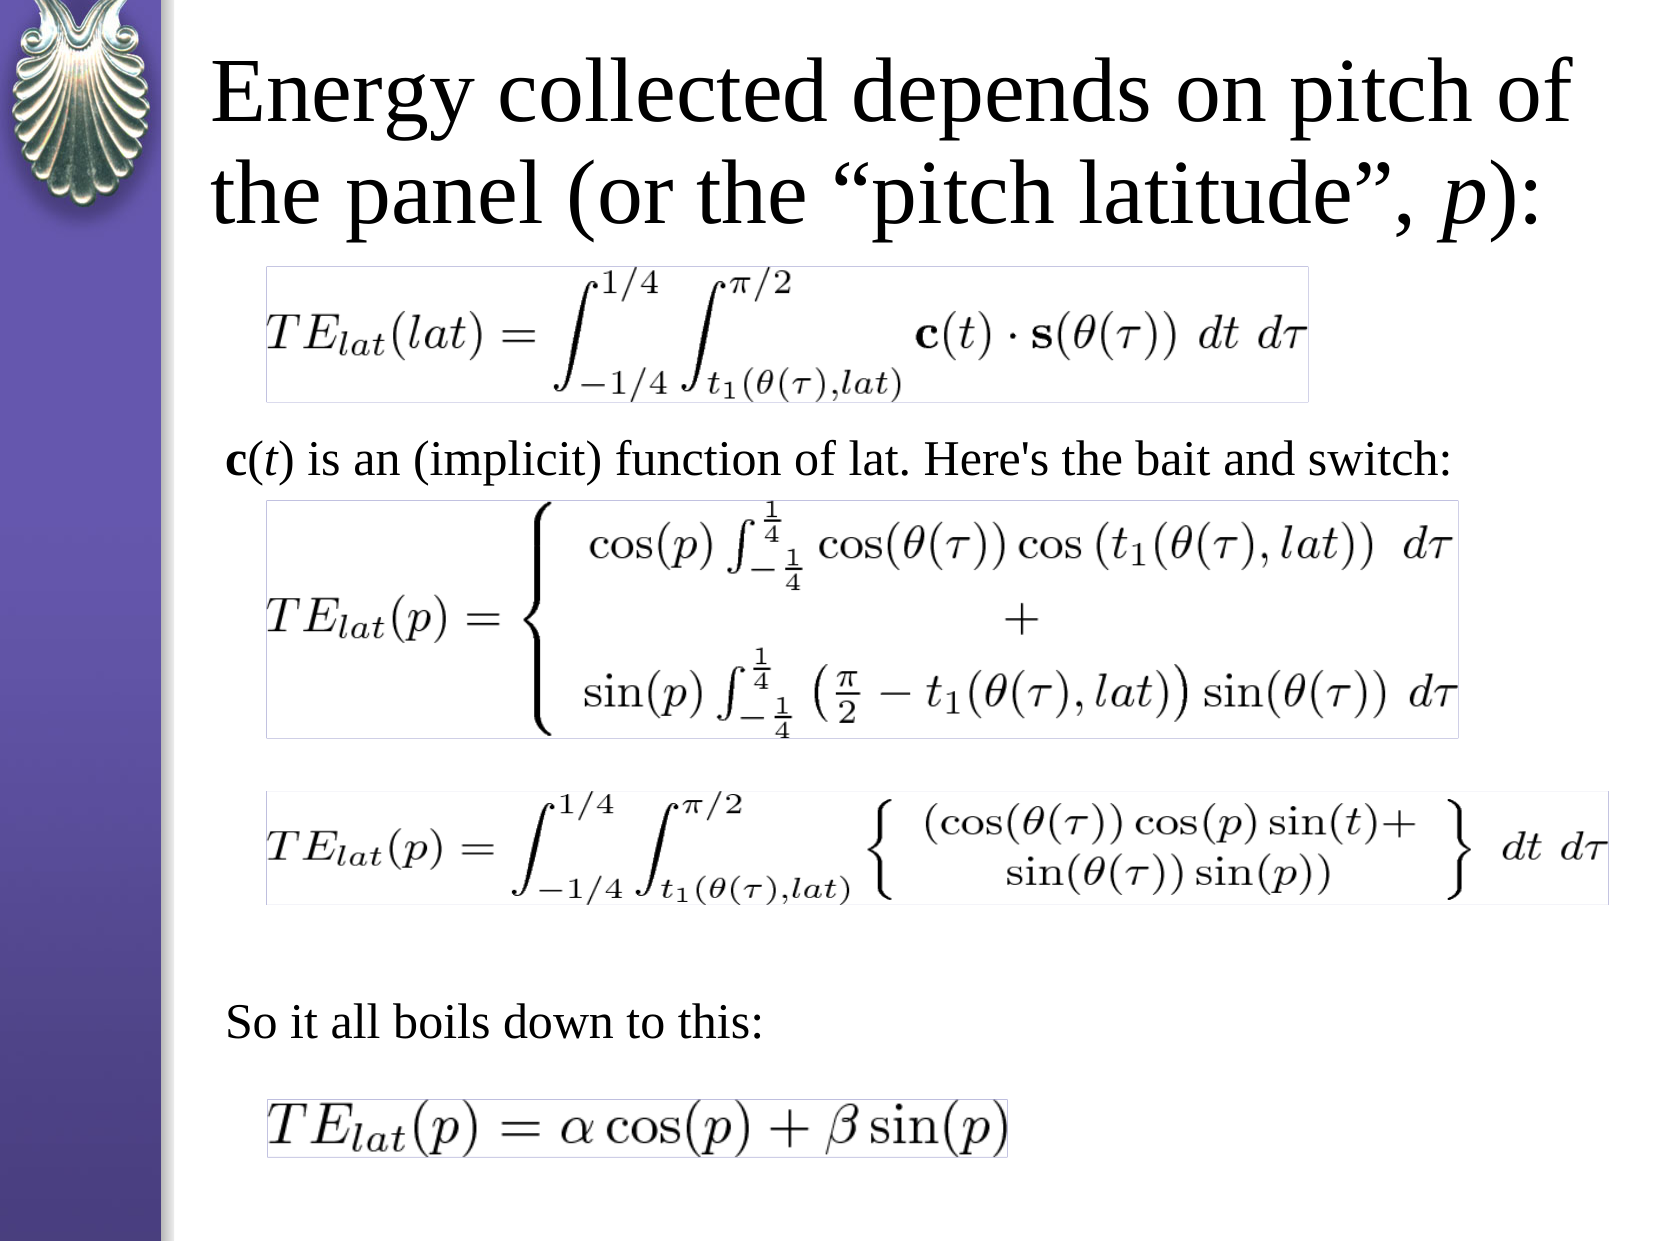

# Energy collected depends on pitch of the panel (or the “pitch latitude”, p):
c(t) is an (implicit) function of lat. Here's the bait and switch:
So it all boils down to this: